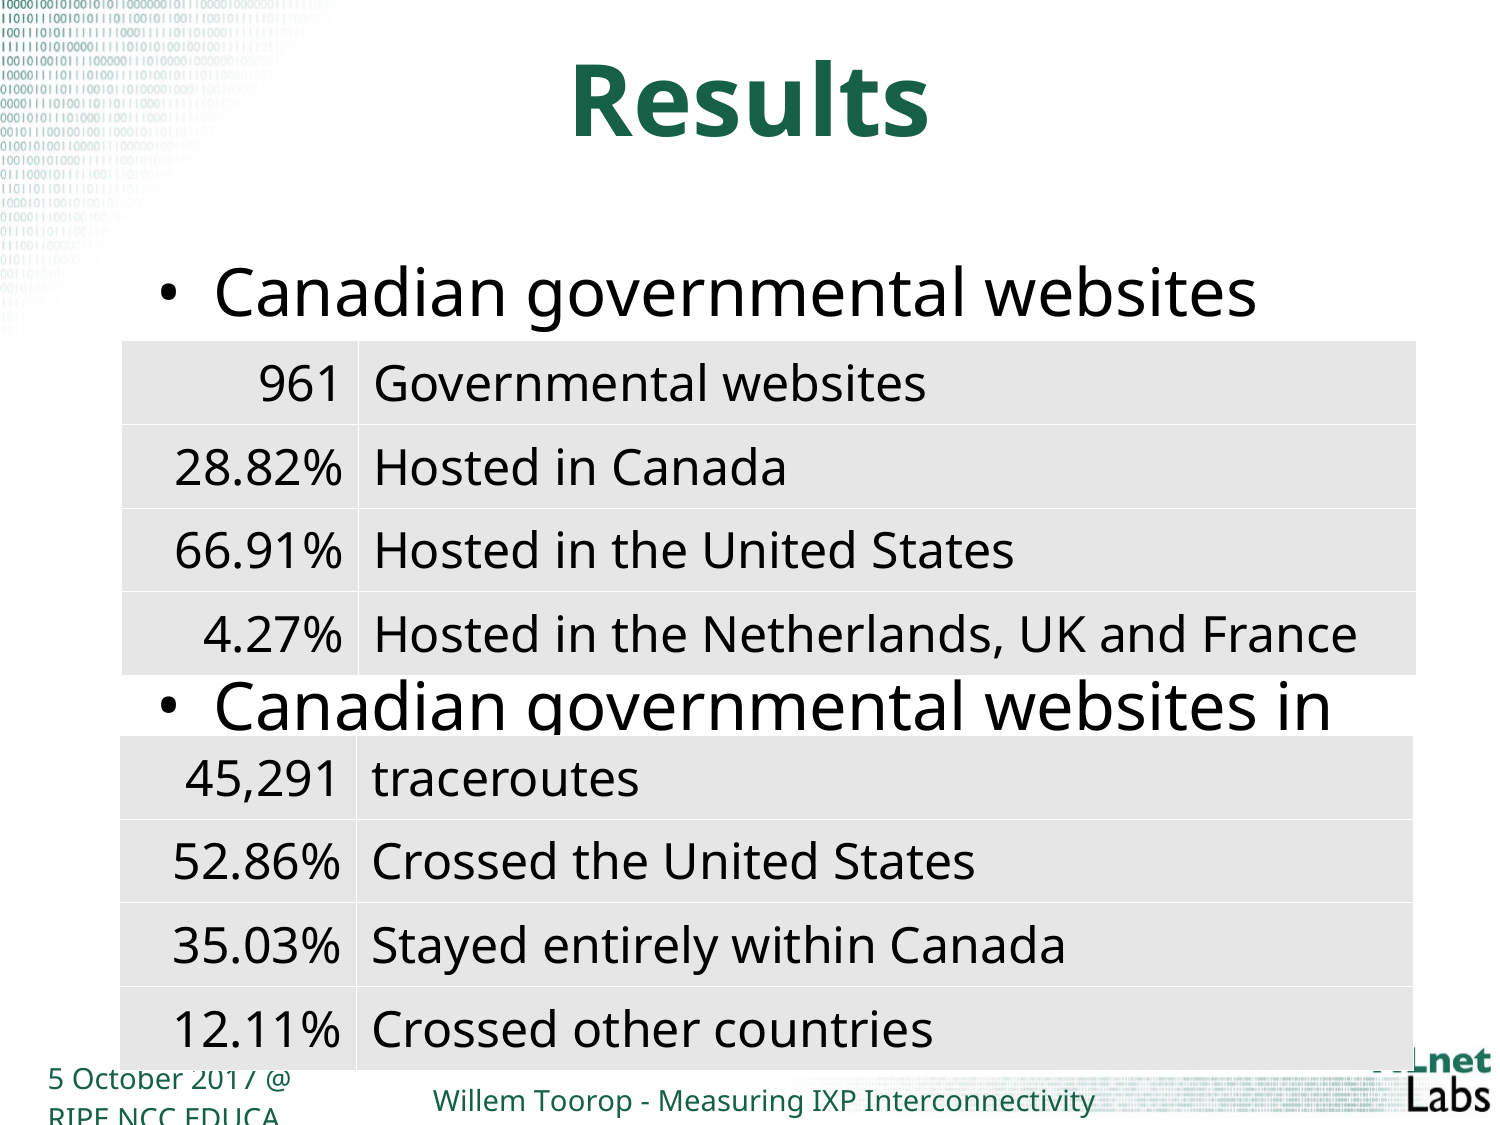

# Results
Canadian governmental websites
| 961 | Governmental websites |
| --- | --- |
| 28.82% | Hosted in Canada |
| 66.91% | Hosted in the United States |
| 4.27% | Hosted in the Netherlands, UK and France |
Canadian governmental websites in Canada
| 45,291 | traceroutes |
| --- | --- |
| 52.86% | Crossed the United States |
| 35.03% | Stayed entirely within Canada |
| 12.11% | Crossed other countries |